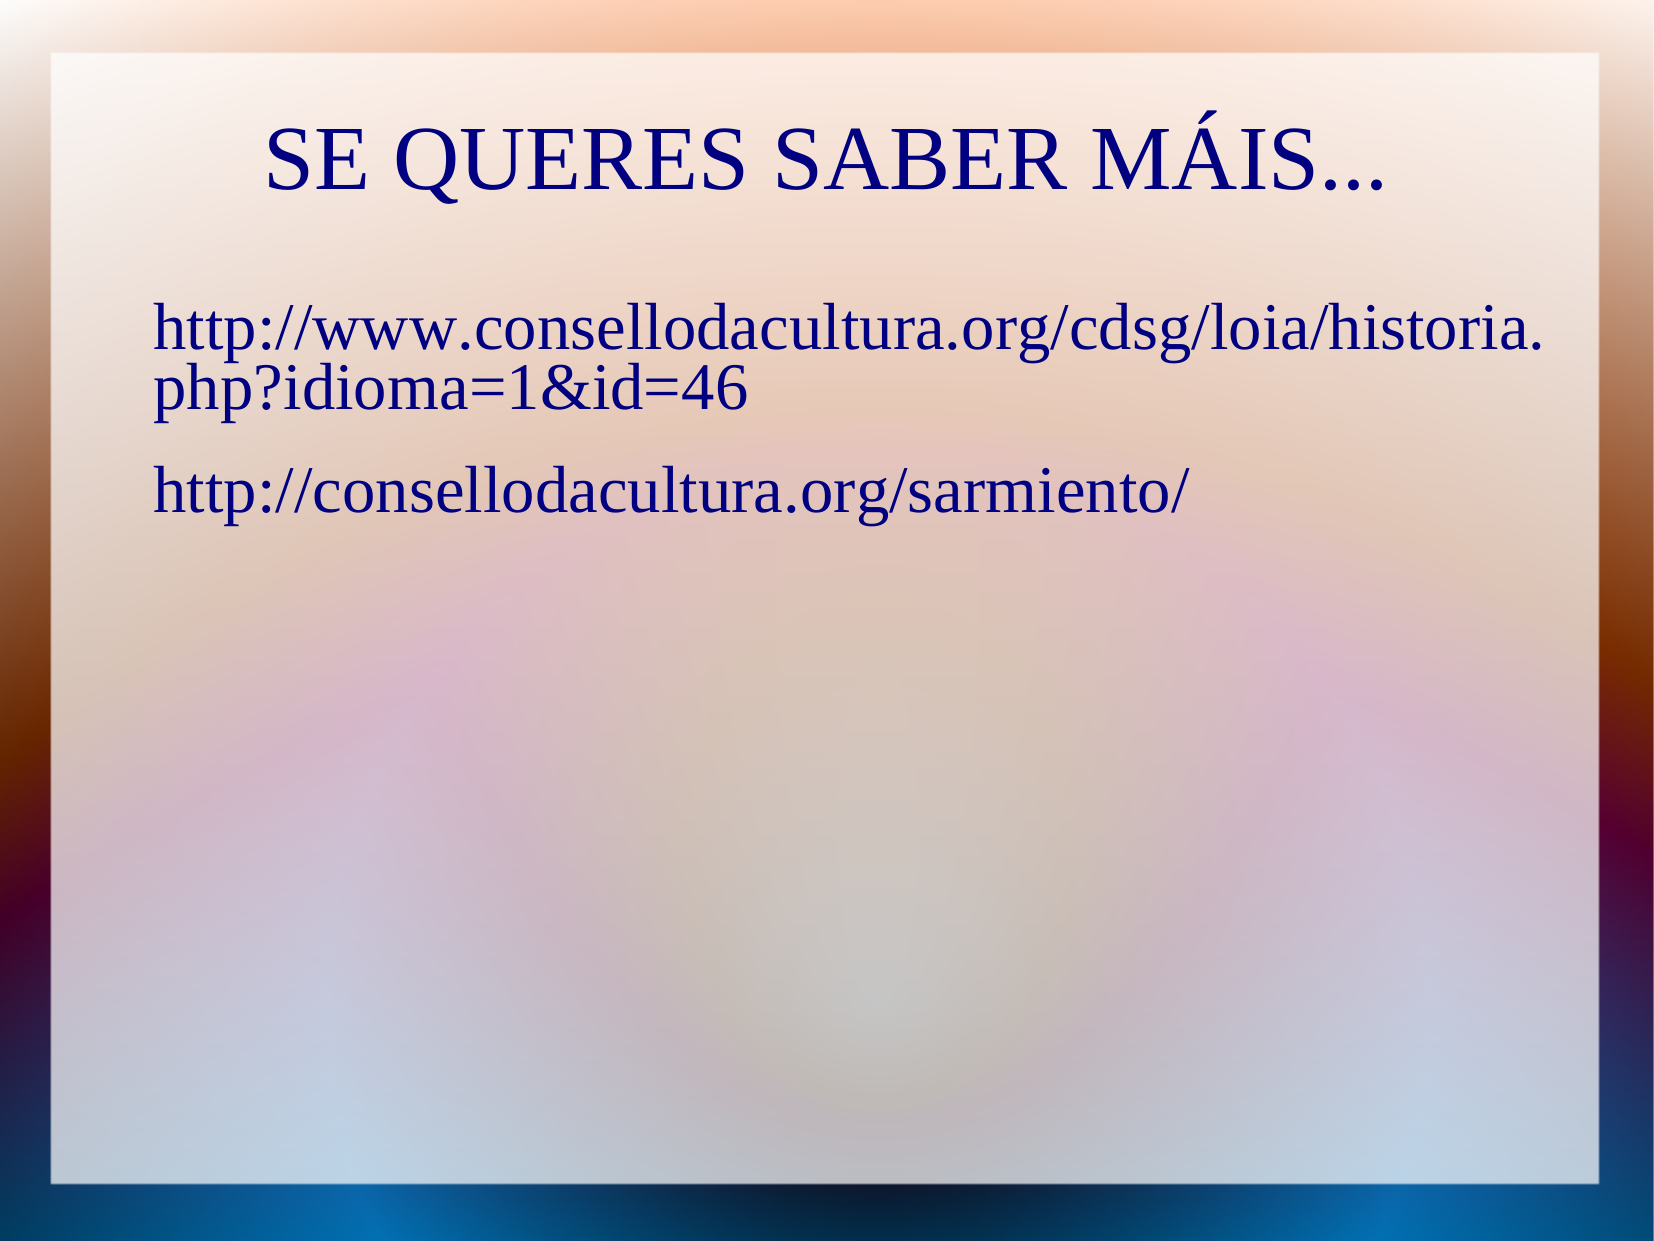

# SE QUERES SABER MÁIS...
http://www.consellodacultura.org/cdsg/loia/historia.php?idioma=1&id=46
http://consellodacultura.org/sarmiento/